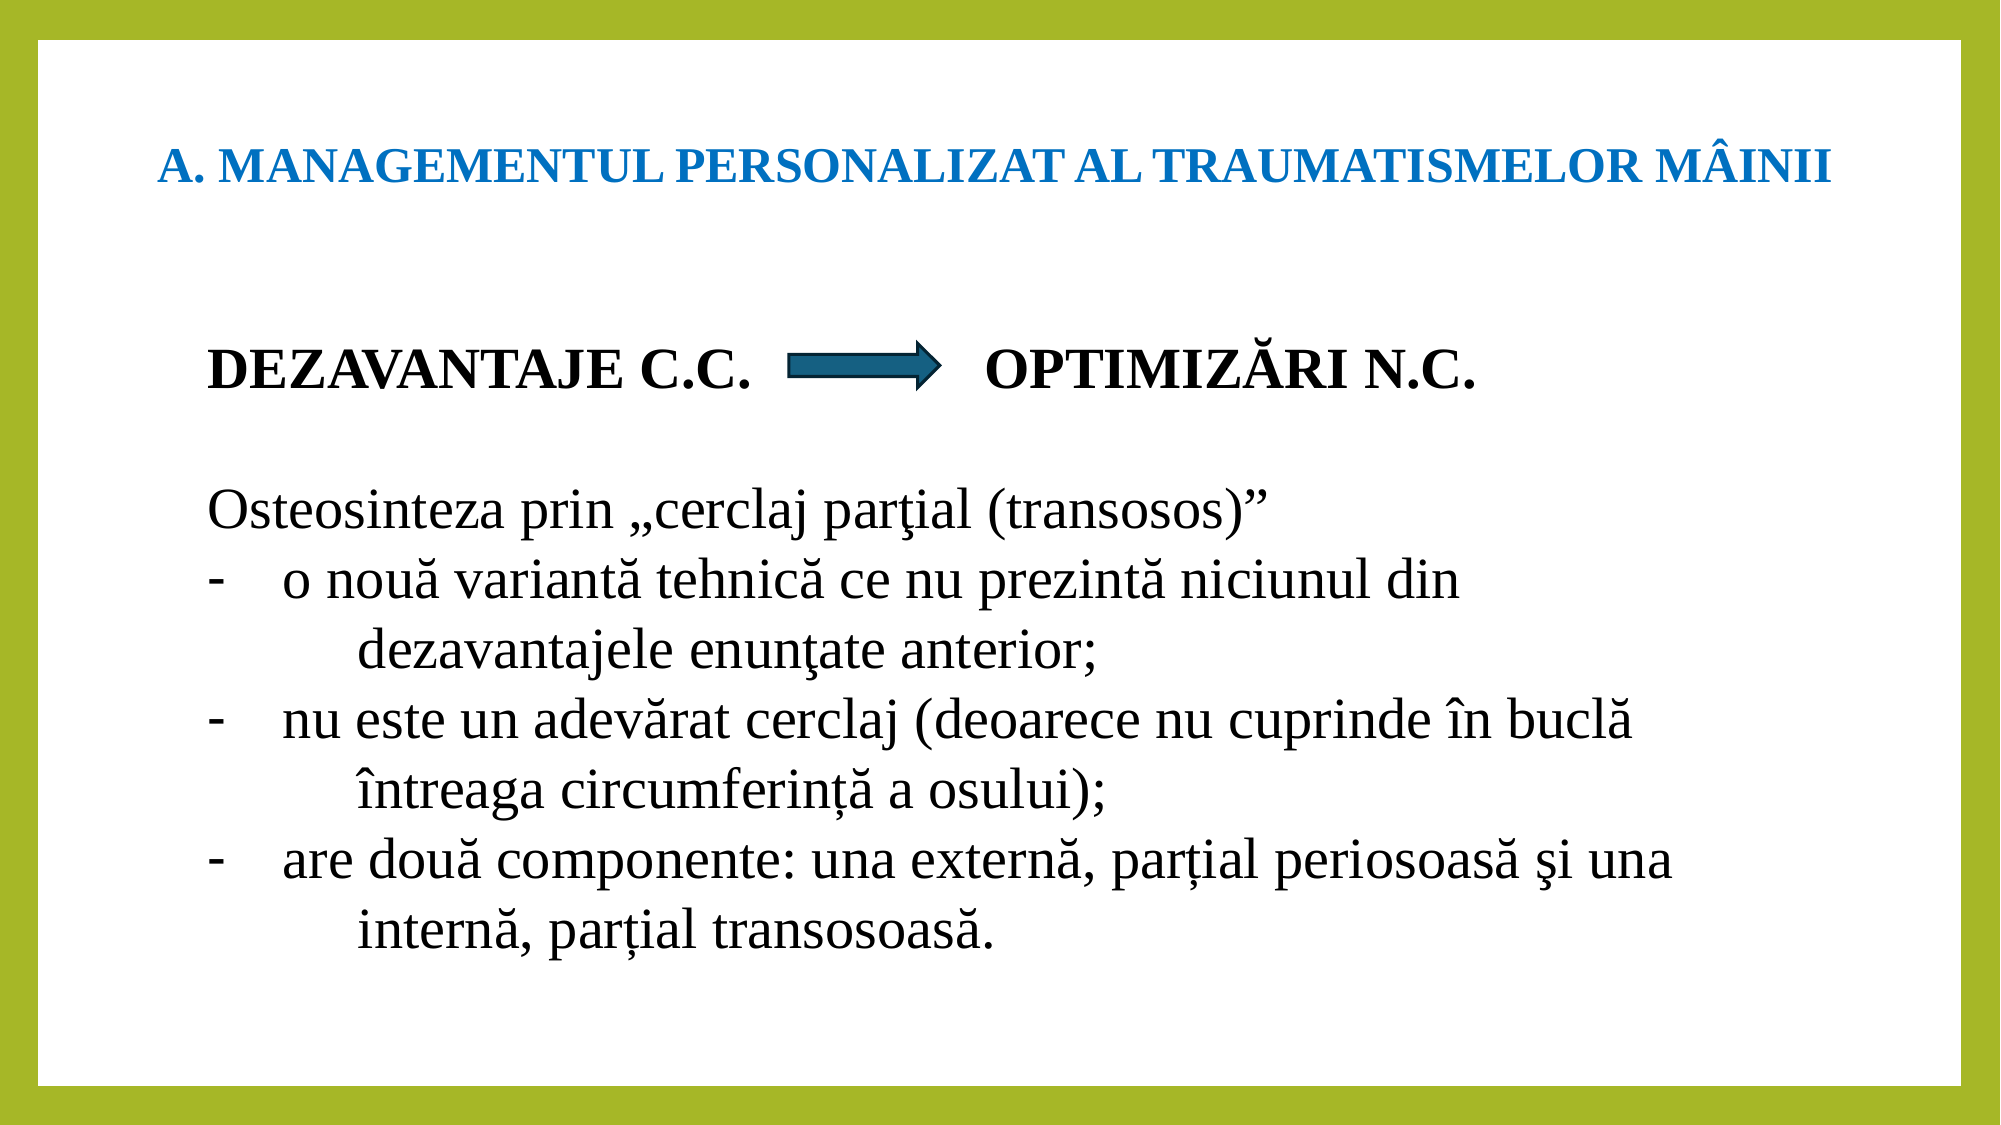

# A. MANAGEMENTUL PERSONALIZAT AL TRAUMATISMELOR MÂINII
DEZAVANTAJE C.C. OPTIMIZĂRI N.C.
Osteosinteza prin „cerclaj parţial (transosos)”
o nouă variantă tehnică ce nu prezintă niciunul din dezavantajele enunţate anterior;
nu este un adevărat cerclaj (deoarece nu cuprinde în buclă întreaga circumferință a osului);
are două componente: una externă, parțial periosoasă şi una internă, parțial transosoasă.